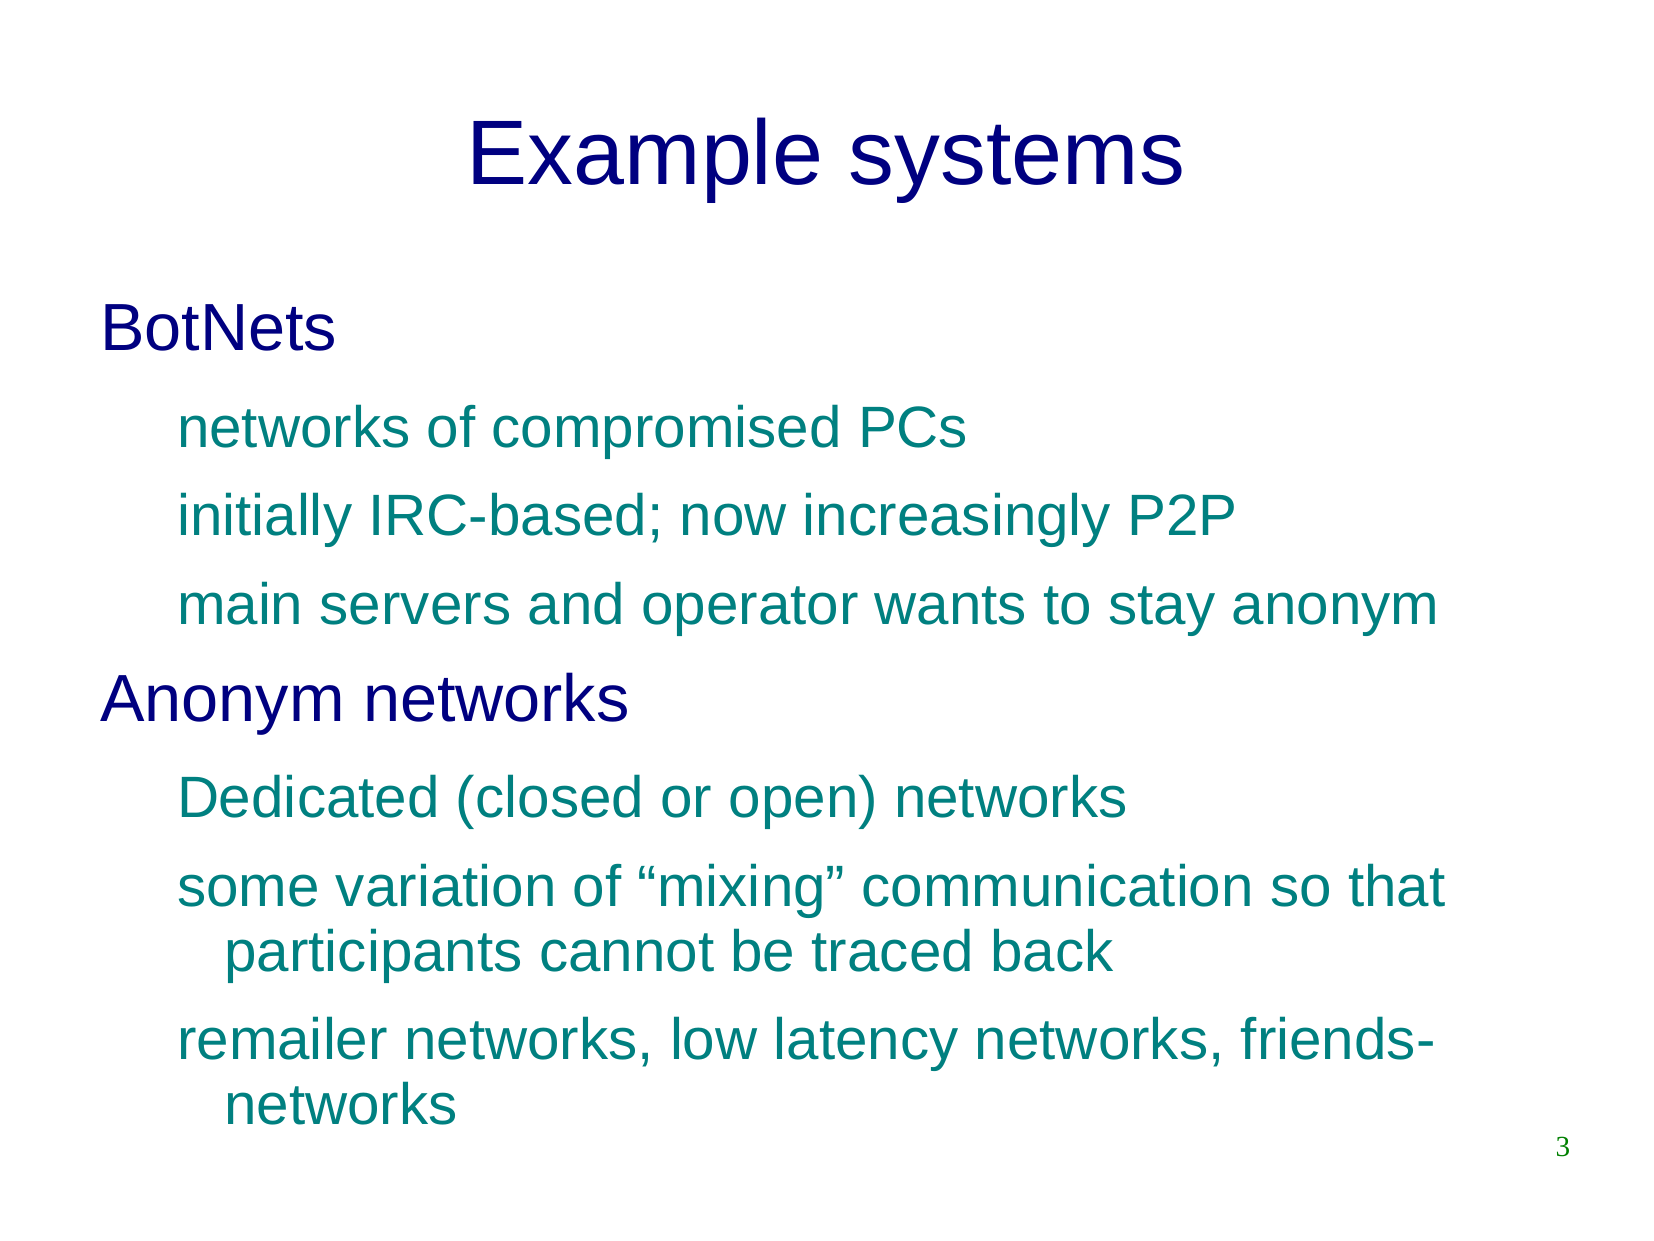

# Example systems
BotNets
networks of compromised PCs
initially IRC-based; now increasingly P2P
main servers and operator wants to stay anonym
Anonym networks
Dedicated (closed or open) networks
some variation of “mixing” communication so that participants cannot be traced back
remailer networks, low latency networks, friends-networks
3